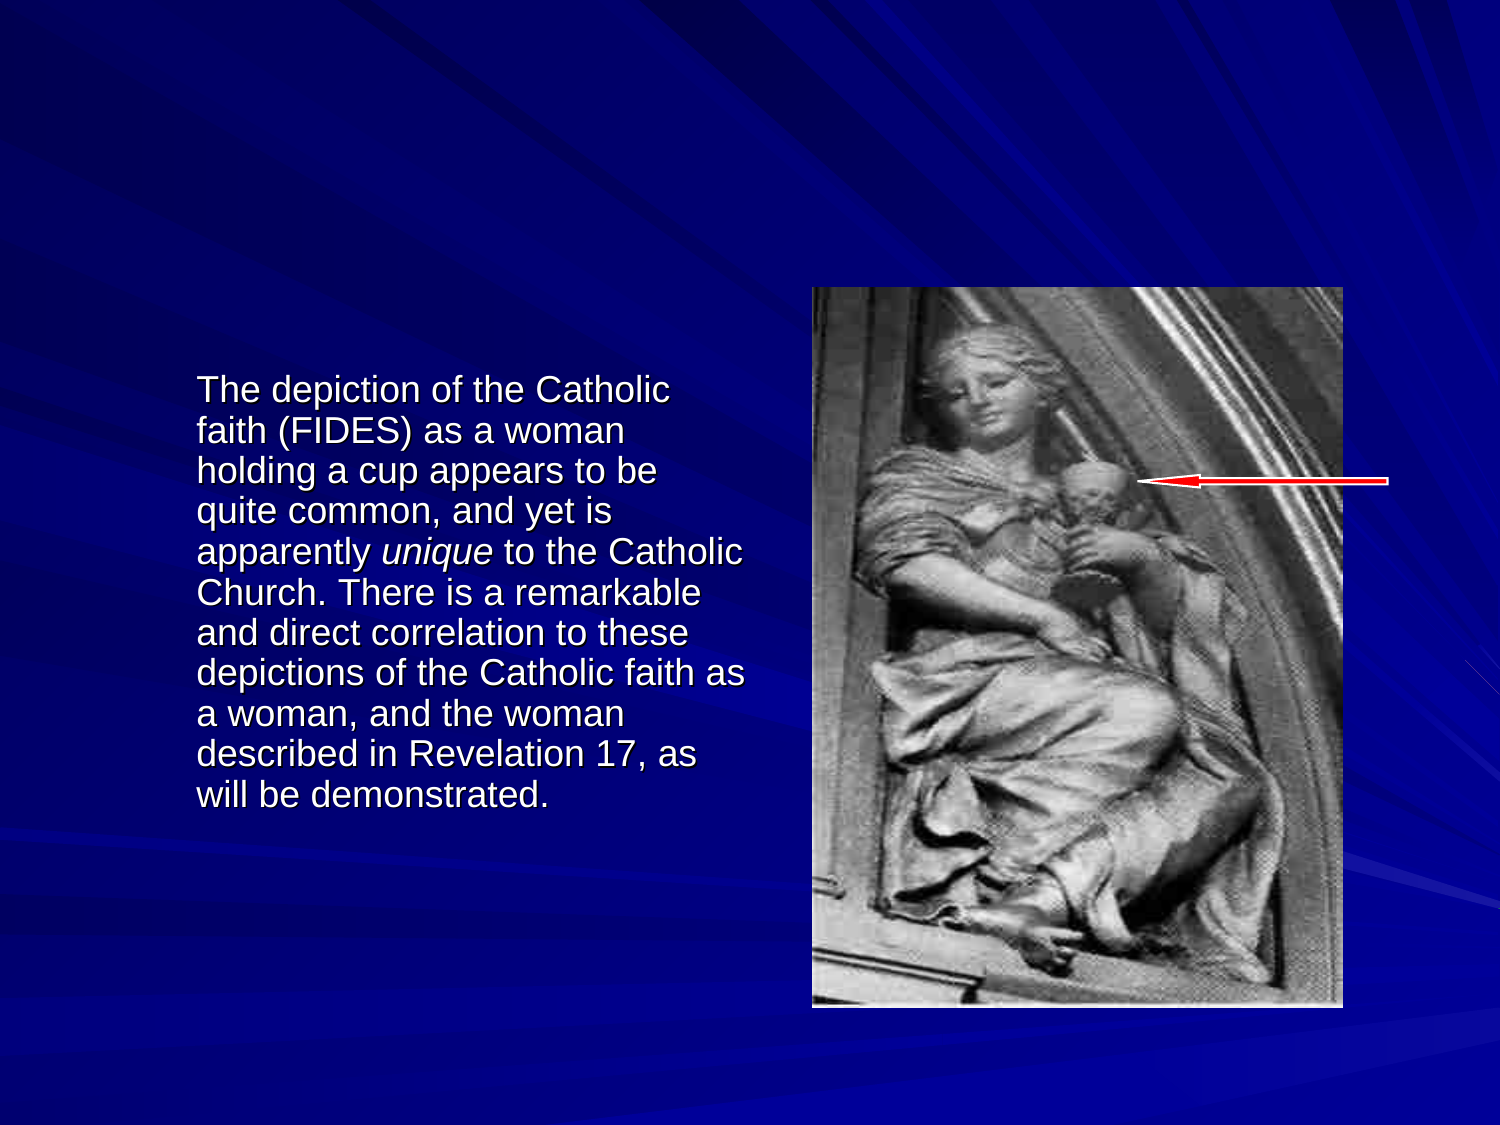

#
The depiction of the Catholic faith (FIDES) as a woman holding a cup appears to be quite common, and yet is apparently unique to the Catholic Church. There is a remarkable and direct correlation to these depictions of the Catholic faith as a woman, and the woman described in Revelation 17, as will be demonstrated.